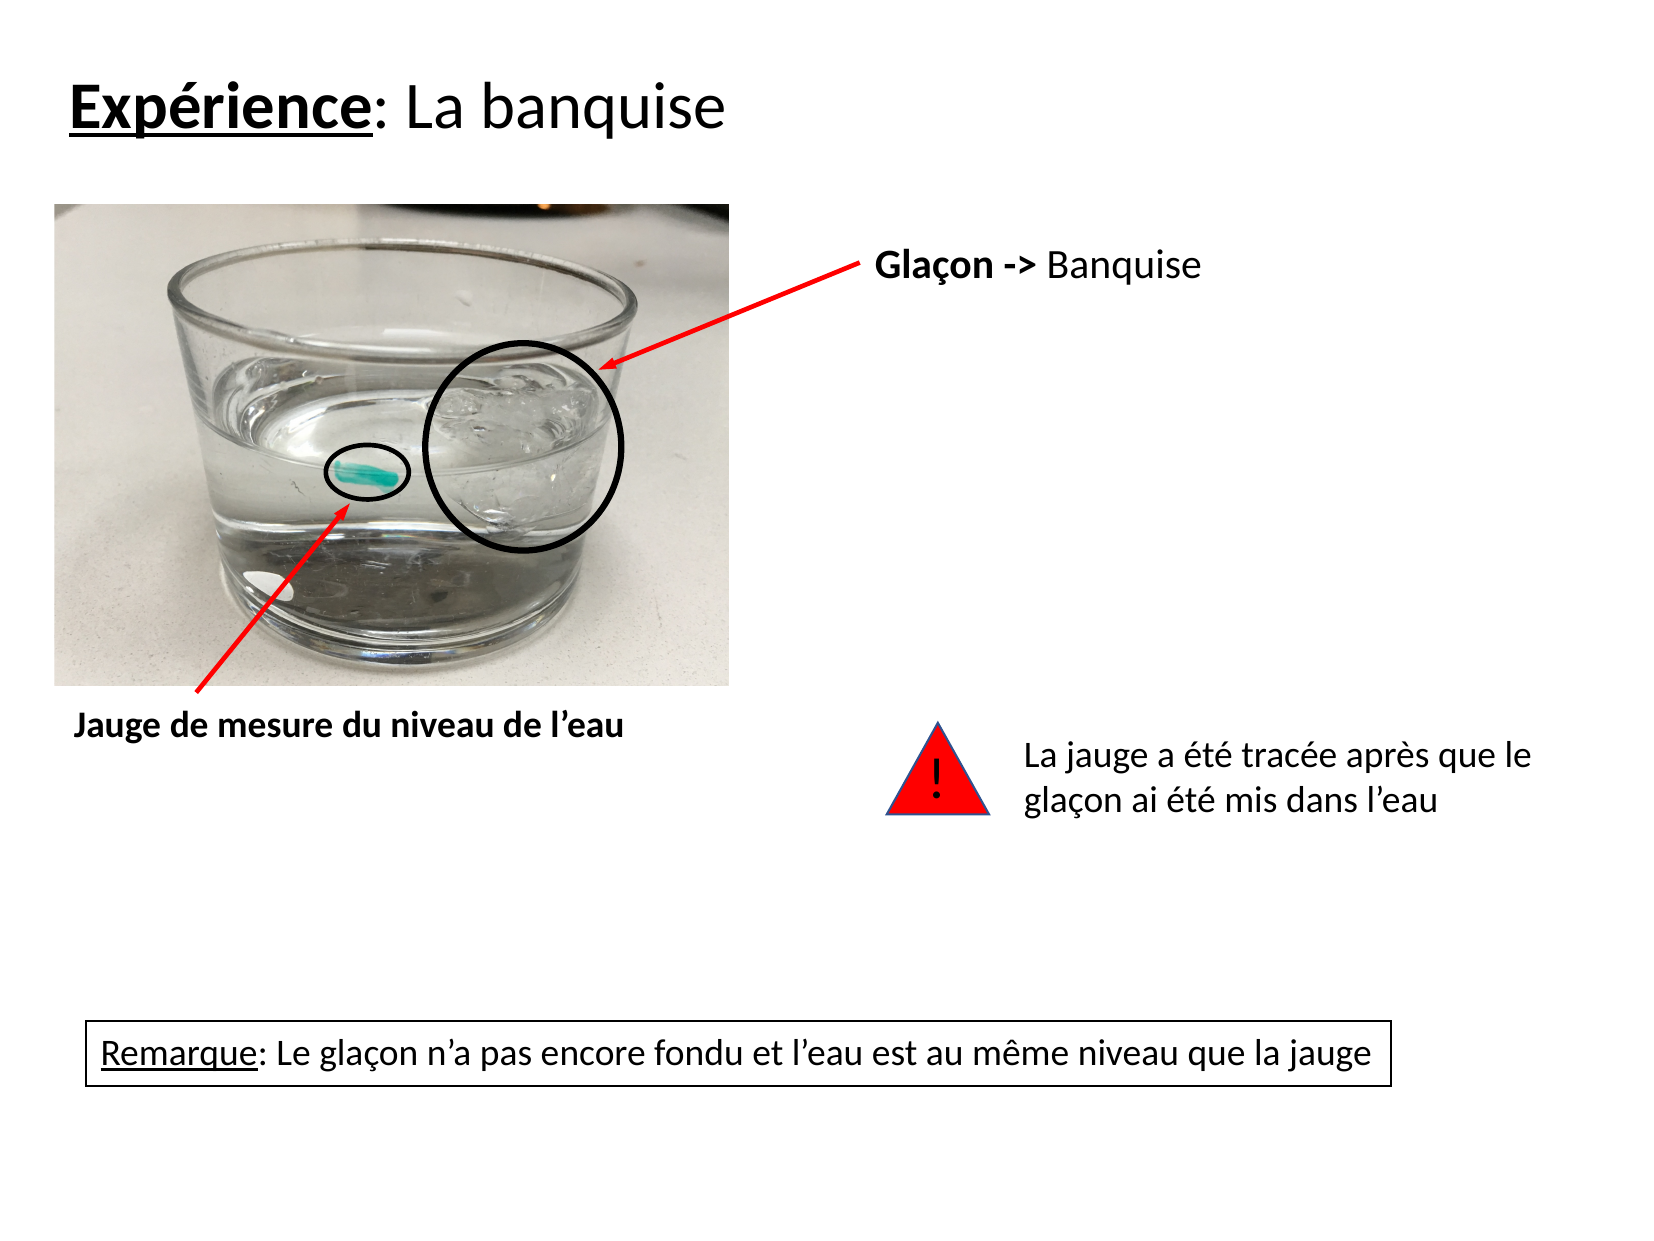

Expérience: La banquise
Glaçon -> Banquise
Jauge de mesure du niveau de l’eau
La jauge a été tracée après que le glaçon ai été mis dans l’eau
!
Remarque: Le glaçon n’a pas encore fondu et l’eau est au même niveau que la jauge